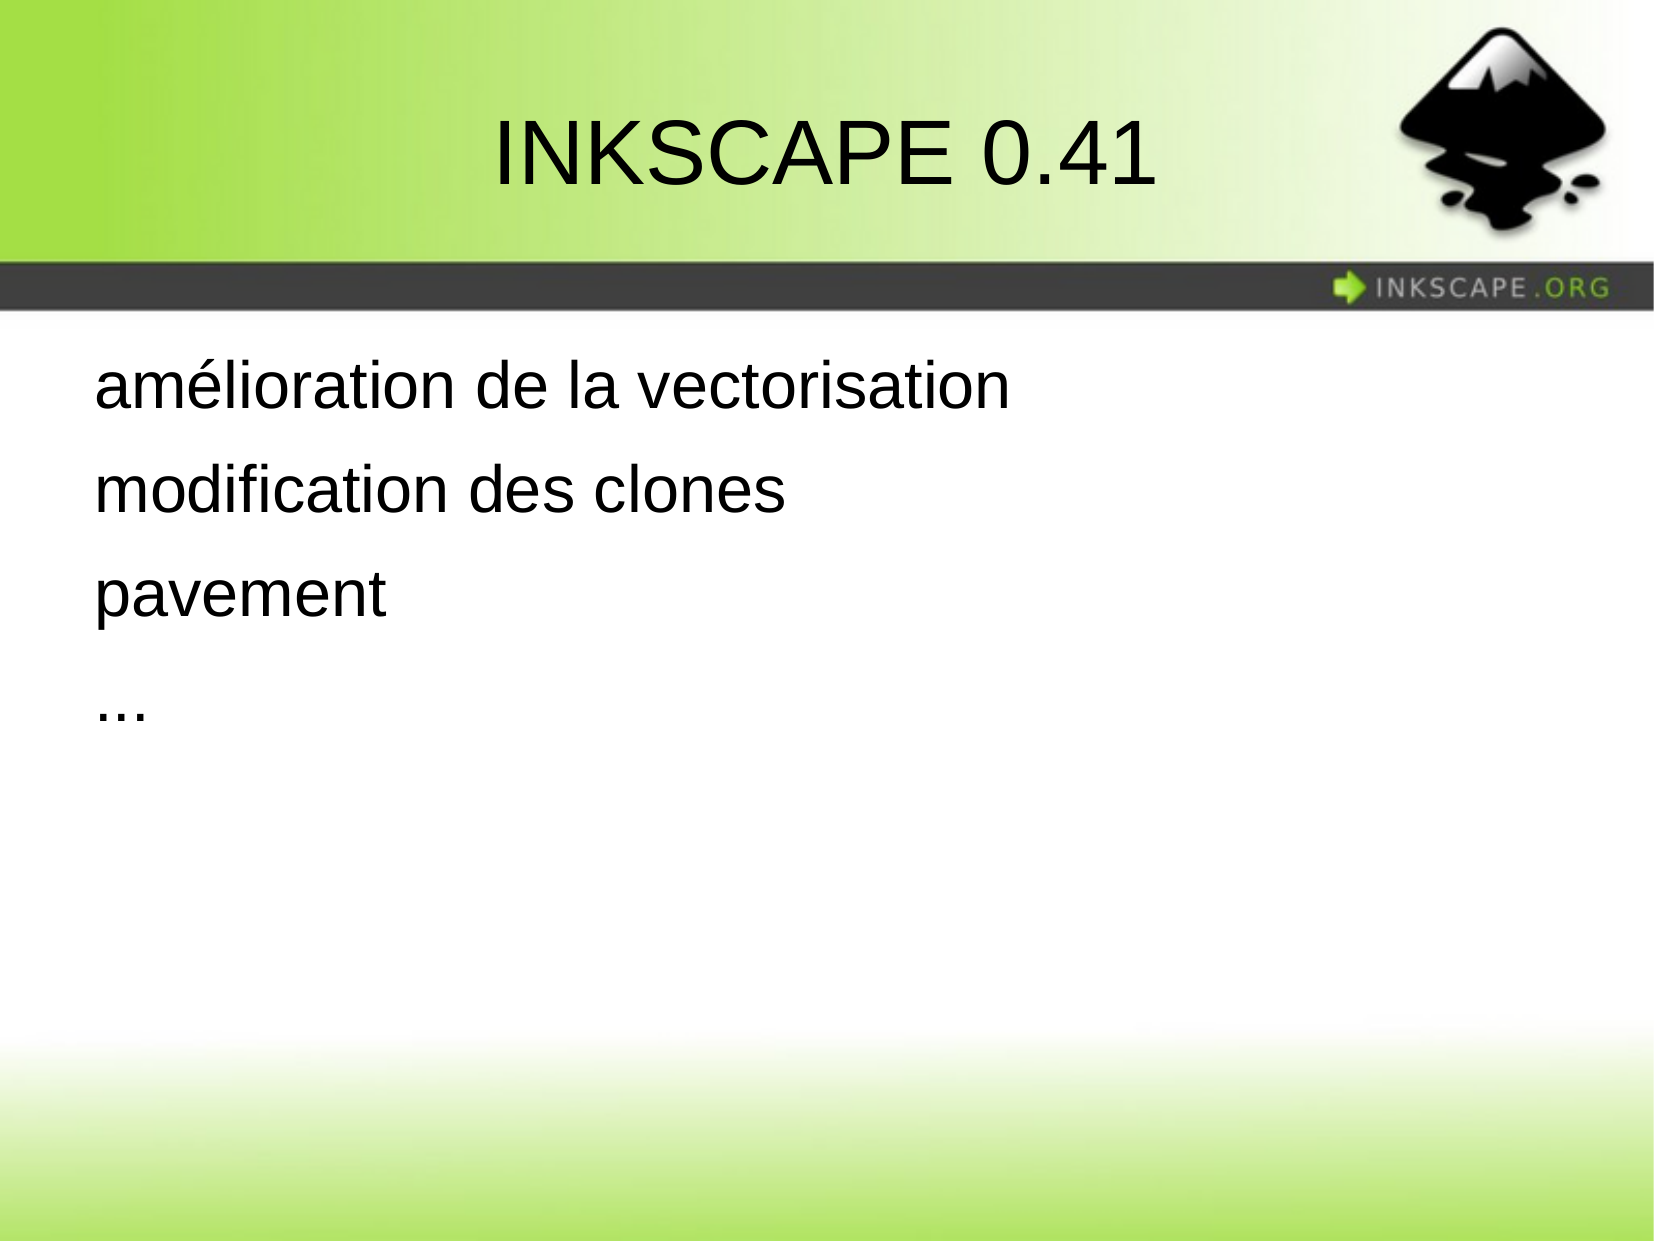

# INKSCAPE 0.41
amélioration de la vectorisation
modification des clones
pavement
...